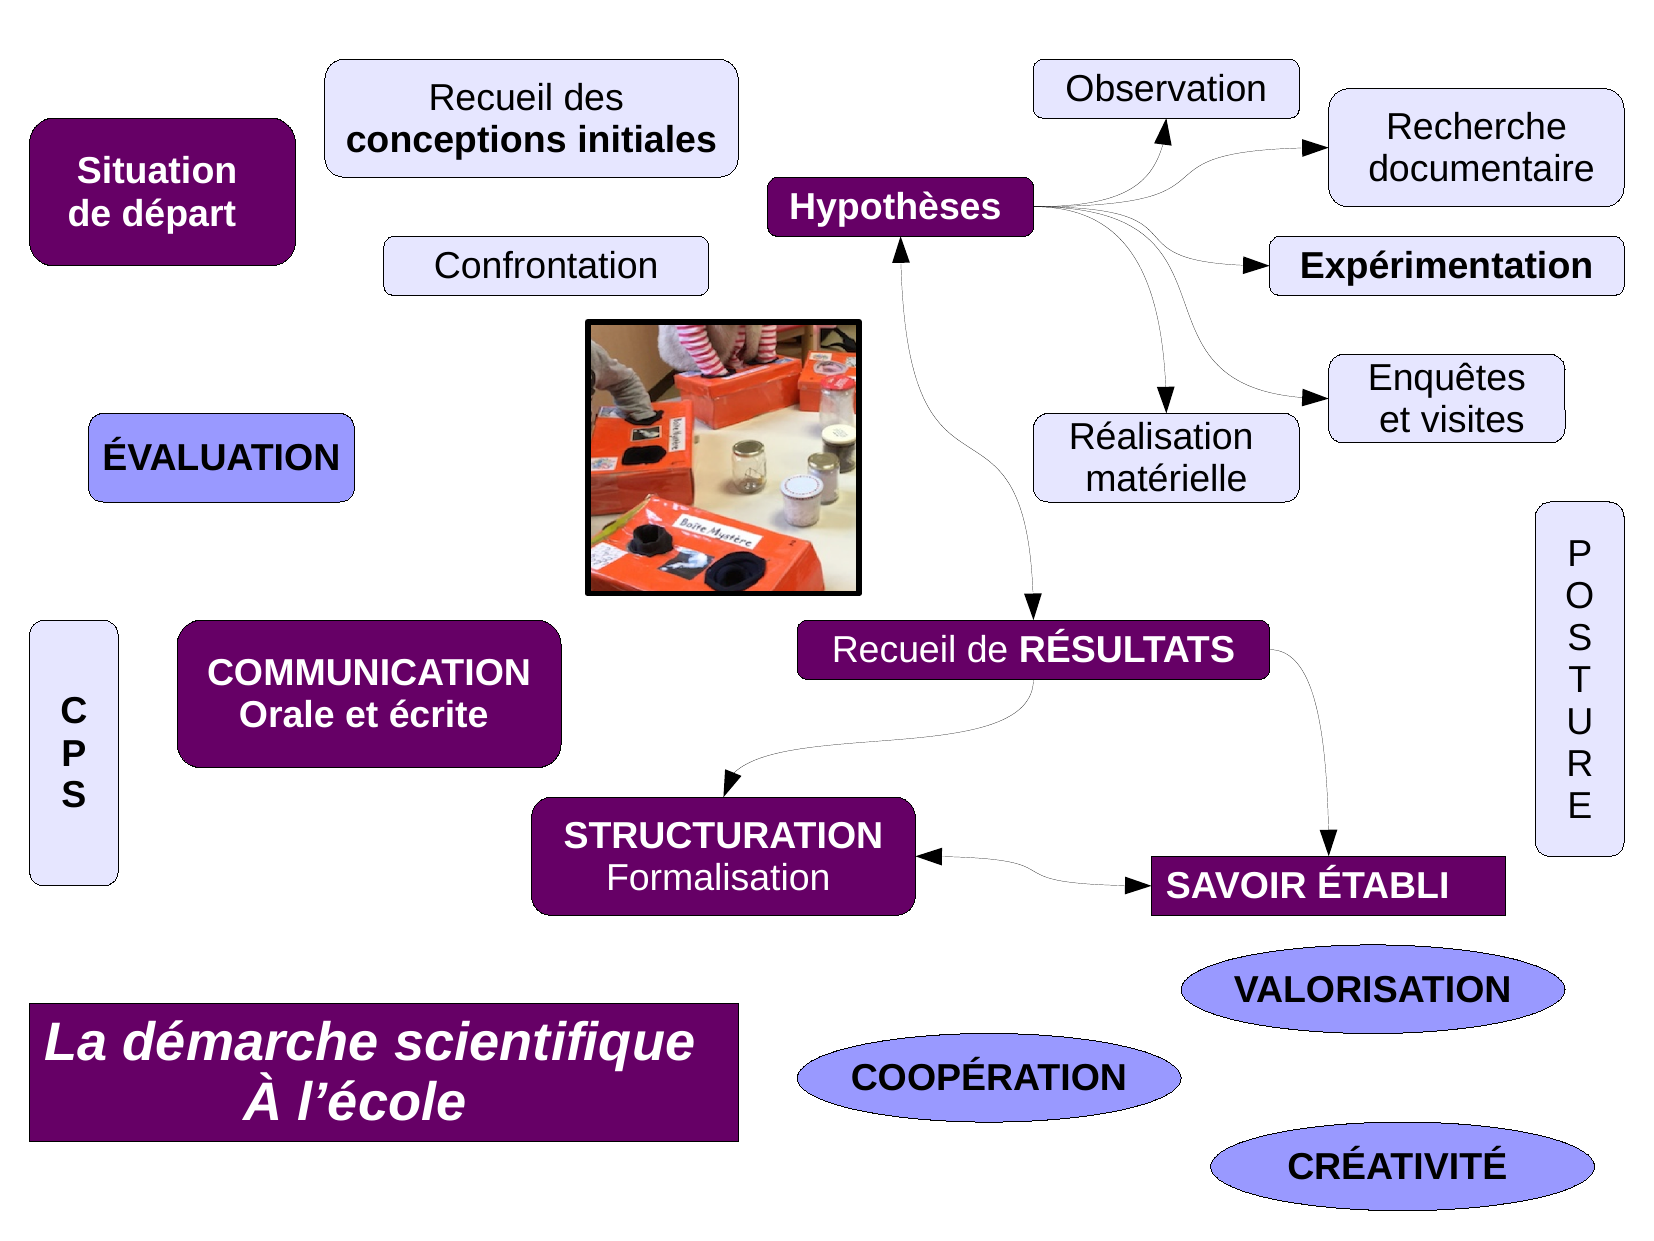

Recueil des
conceptions initiales
Observation
Recherche
 documentaire
Situation
de départ
Hypothèses
Confrontation
Expérimentation
Enquêtes
 et visites
ÉVALUATION
Réalisation
matérielle
P
O
S
T
U
R
E
C
P
S
COMMUNICATION
Orale et écrite
Recueil de RÉSULTATS
STRUCTURATION
Formalisation
SAVOIR ÉTABLI
VALORISATION
La démarche scientifique
À l’école
COOPÉRATION
CRÉATIVITÉ